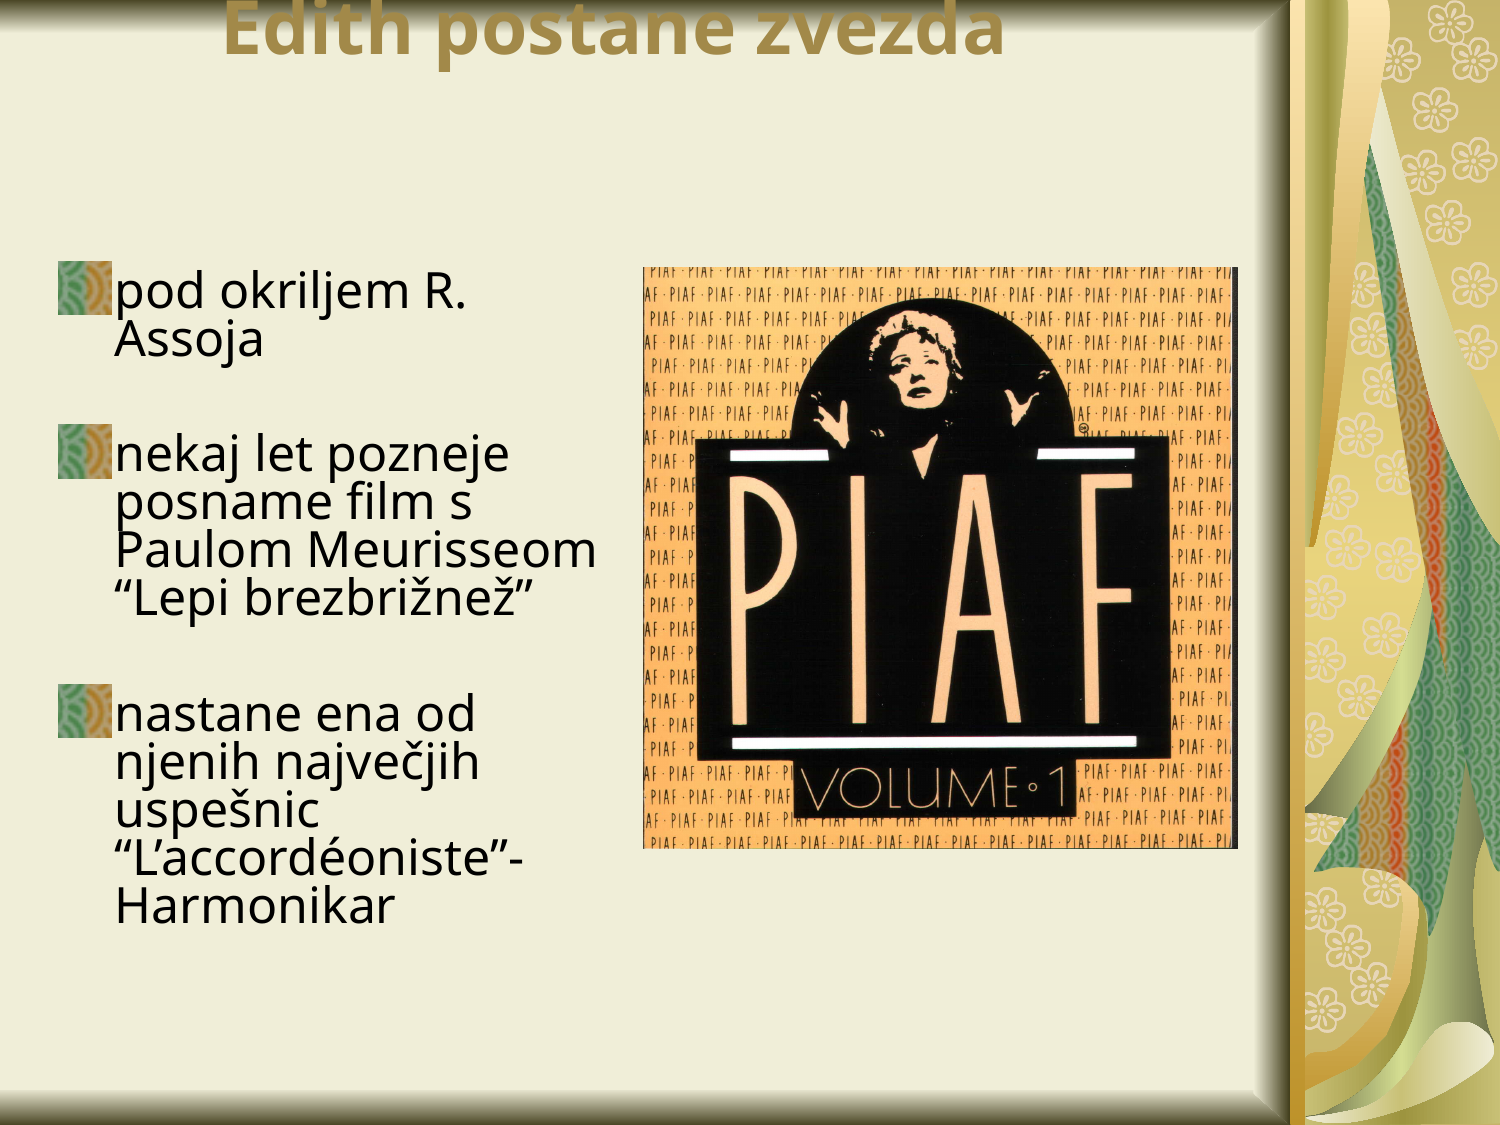

Edith postane zvezda
#
pod okriljem R. Assoja
nekaj let pozneje posname film s Paulom Meurisseom “Lepi brezbrižnež”
nastane ena od njenih največjih uspešnic “L’accordéoniste”- Harmonikar